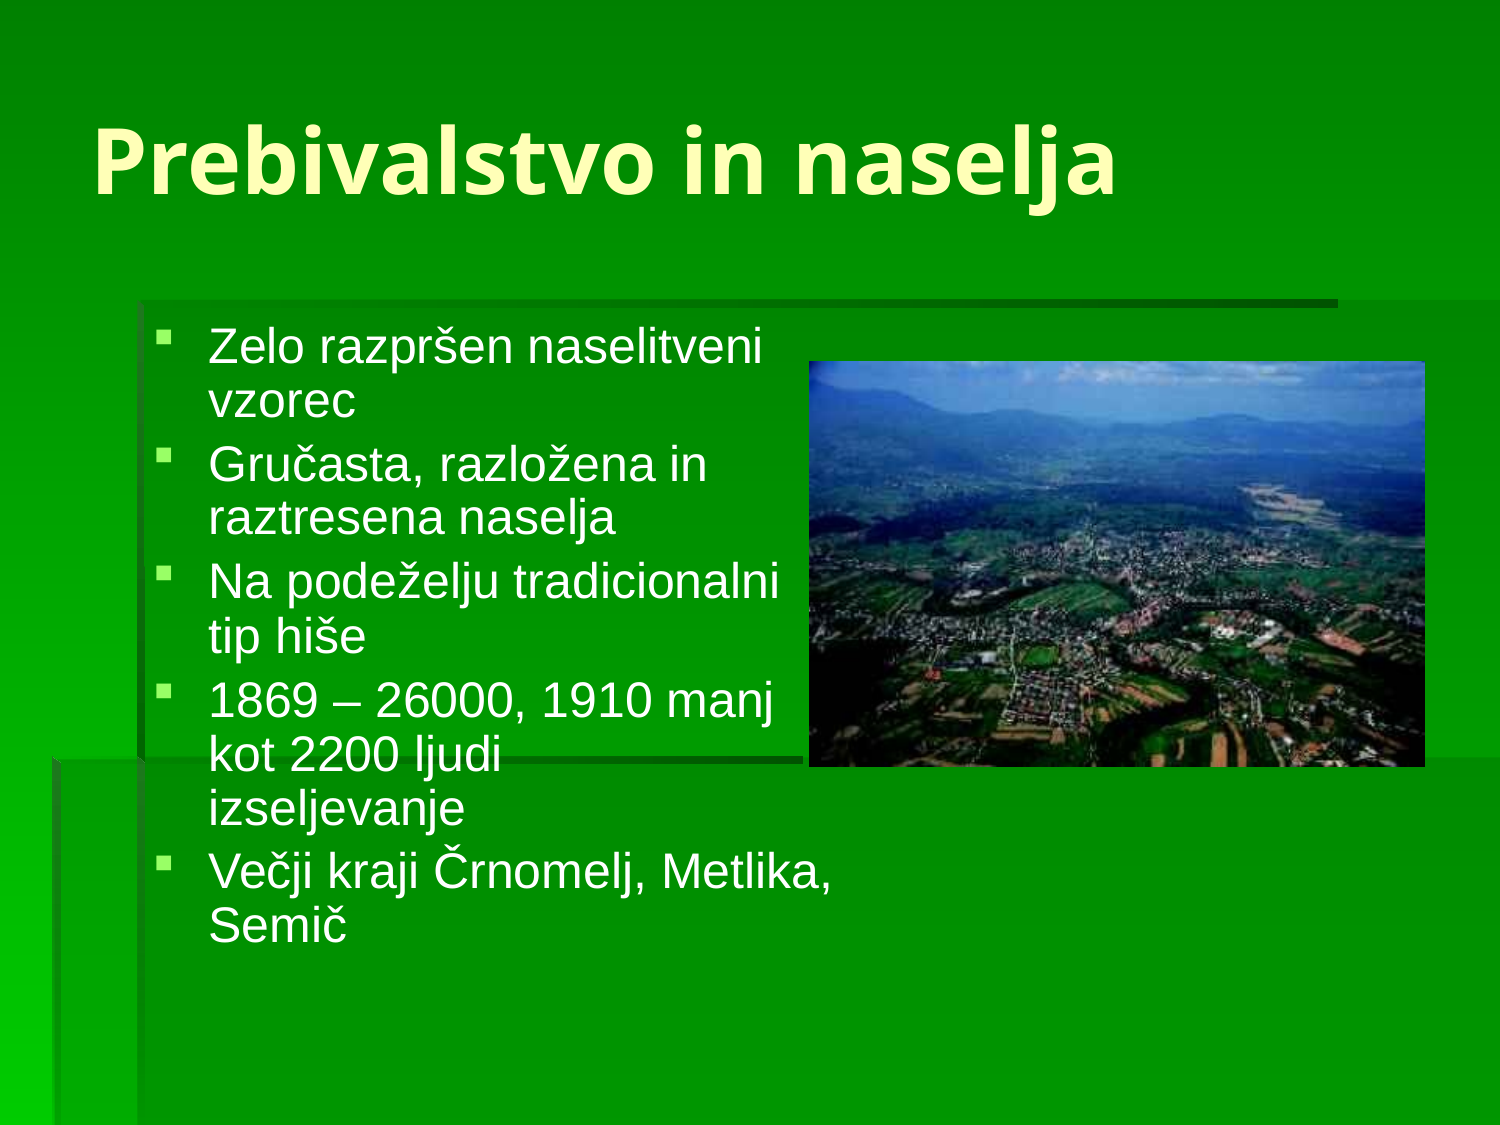

# Prebivalstvo in naselja
Zelo razpršen naselitveni vzorec
Gručasta, razložena in raztresena naselja
Na podeželju tradicionalni tip hiše
1869 – 26000, 1910 manj kot 2200 ljudi izseljevanje
Večji kraji Črnomelj, Metlika, Semič